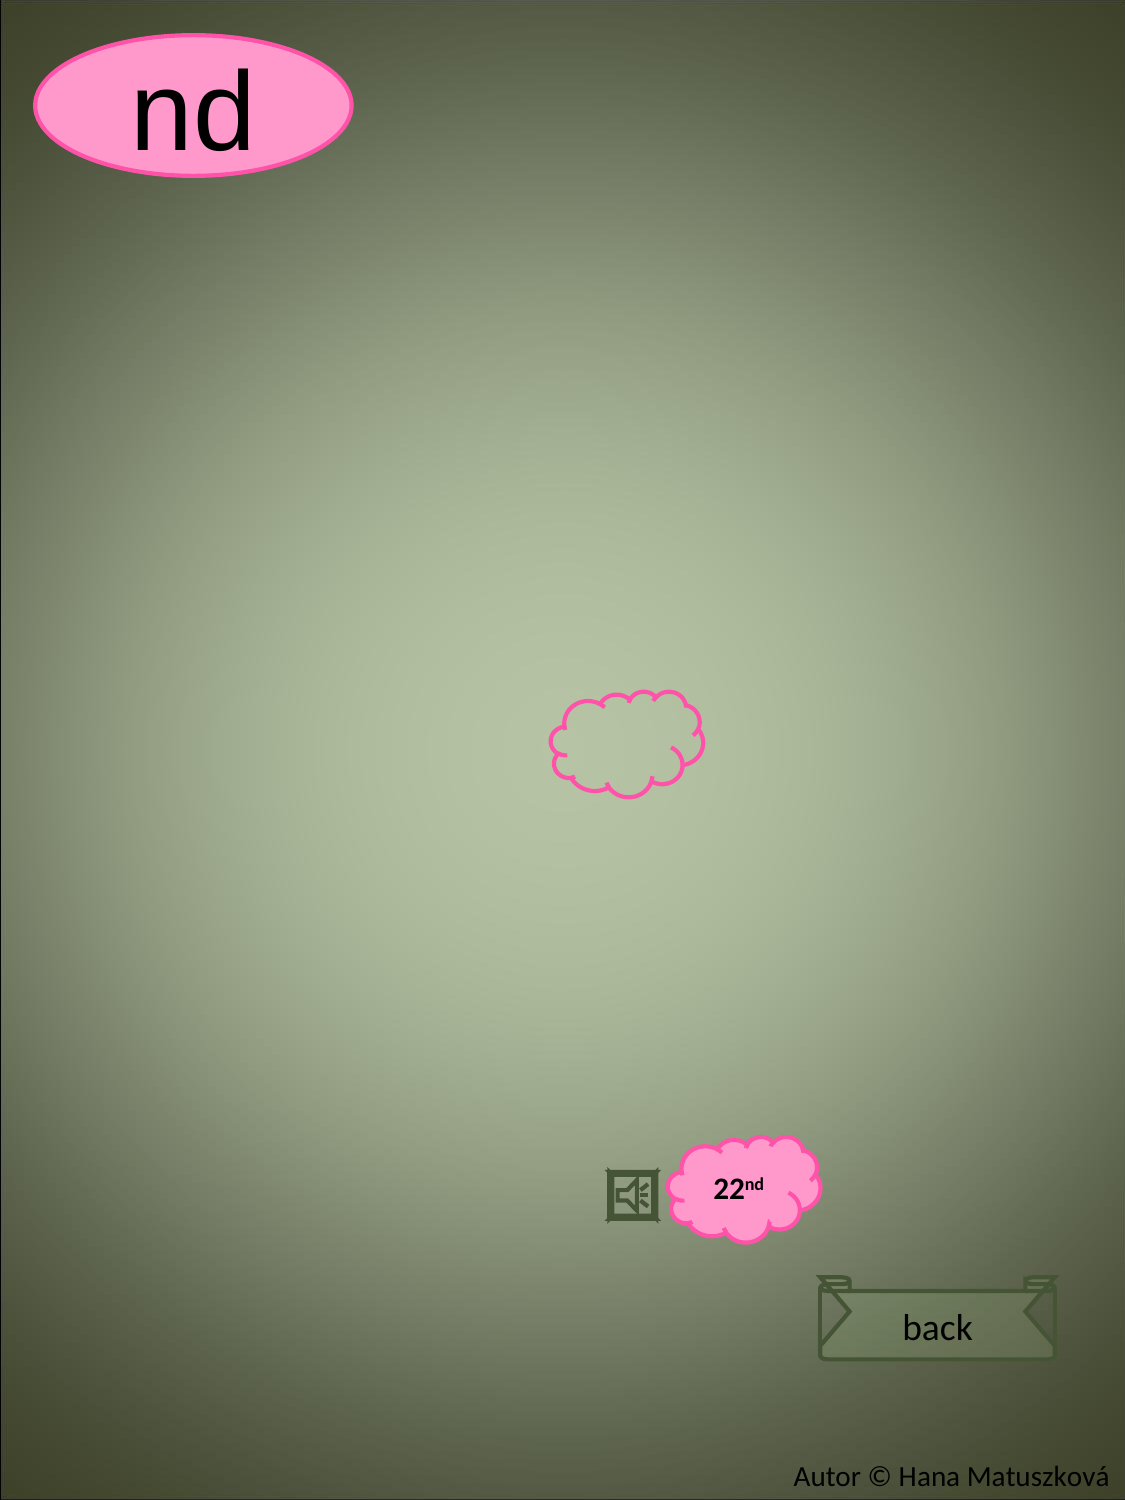

nd
22nd
back
Autor © Hana Matuszková